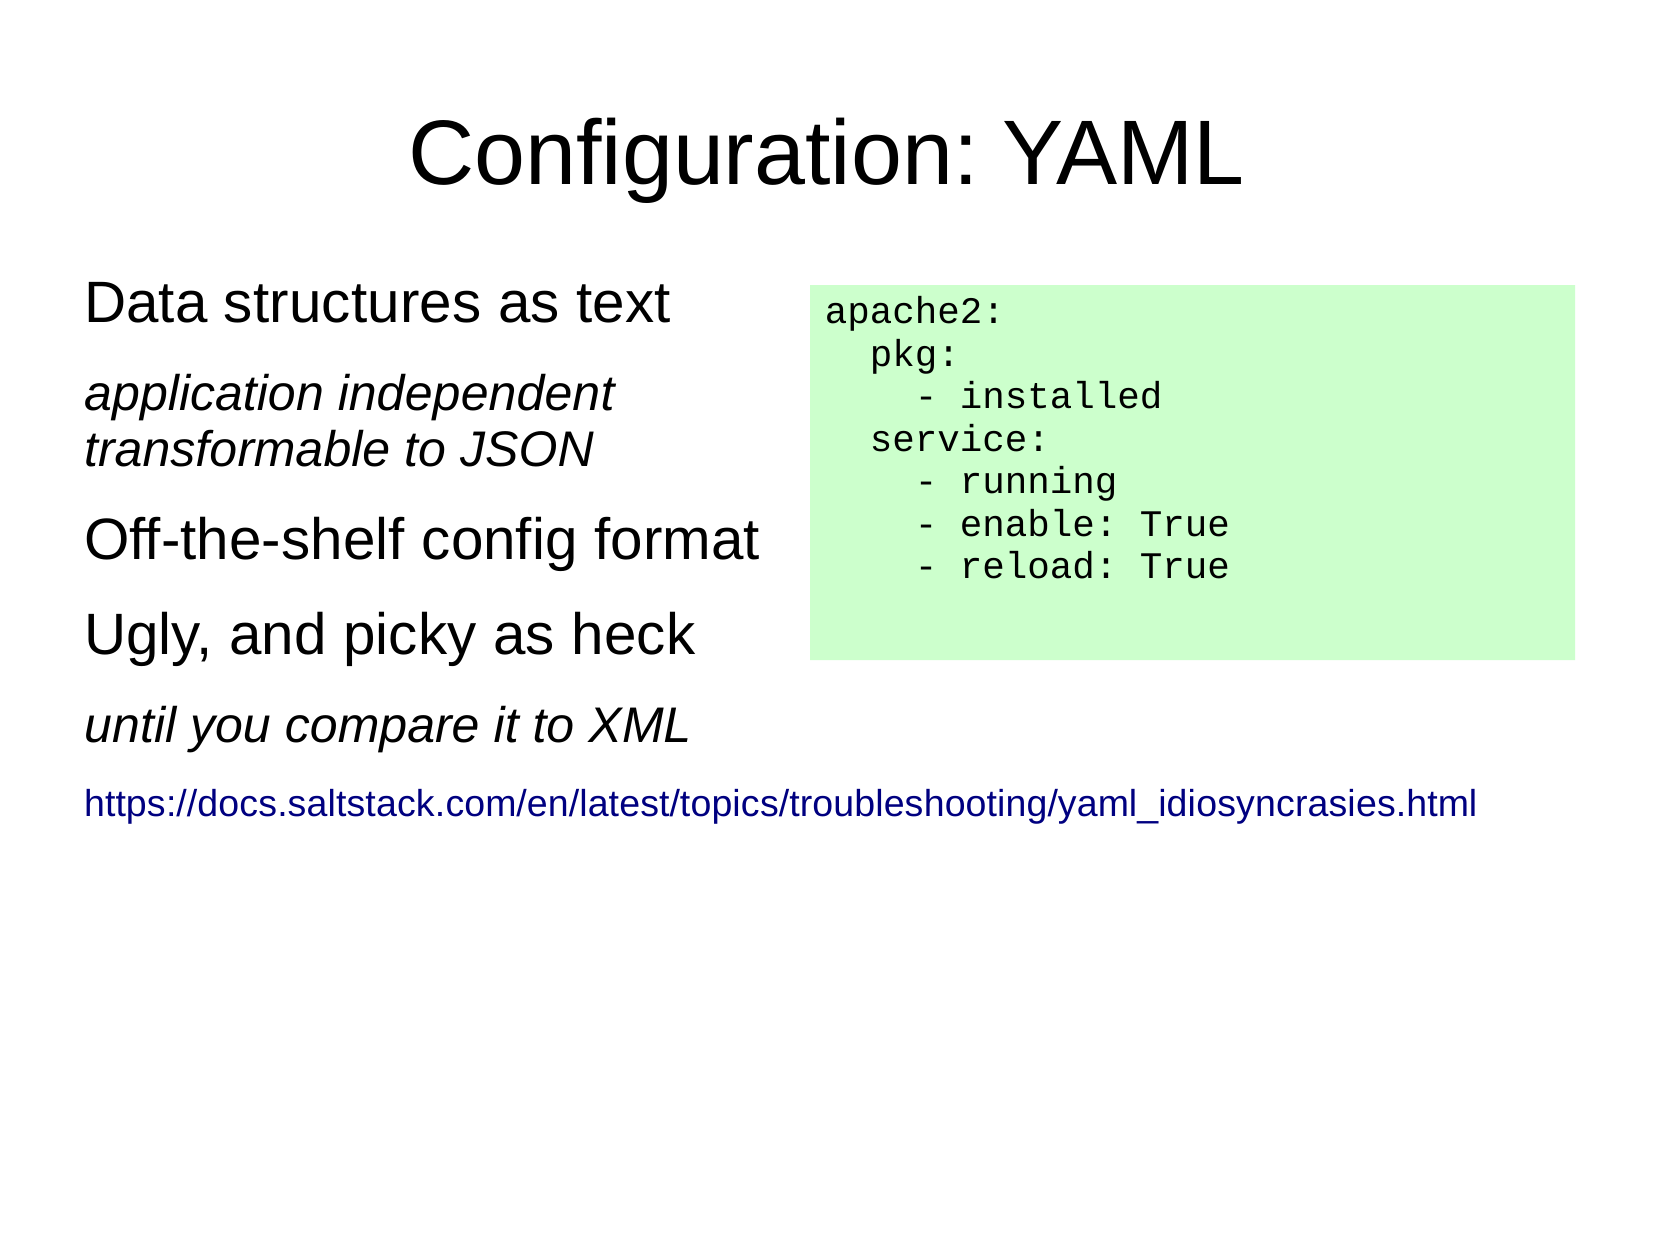

# Configuration: YAML
Data structures as text
application independent
transformable to JSON
Off-the-shelf config format
Ugly, and picky as heck
until you compare it to XML
https://docs.saltstack.com/en/latest/topics/troubleshooting/yaml_idiosyncrasies.html
apache2:
 pkg:
 - installed
 service:
 - running
 - enable: True
 - reload: True